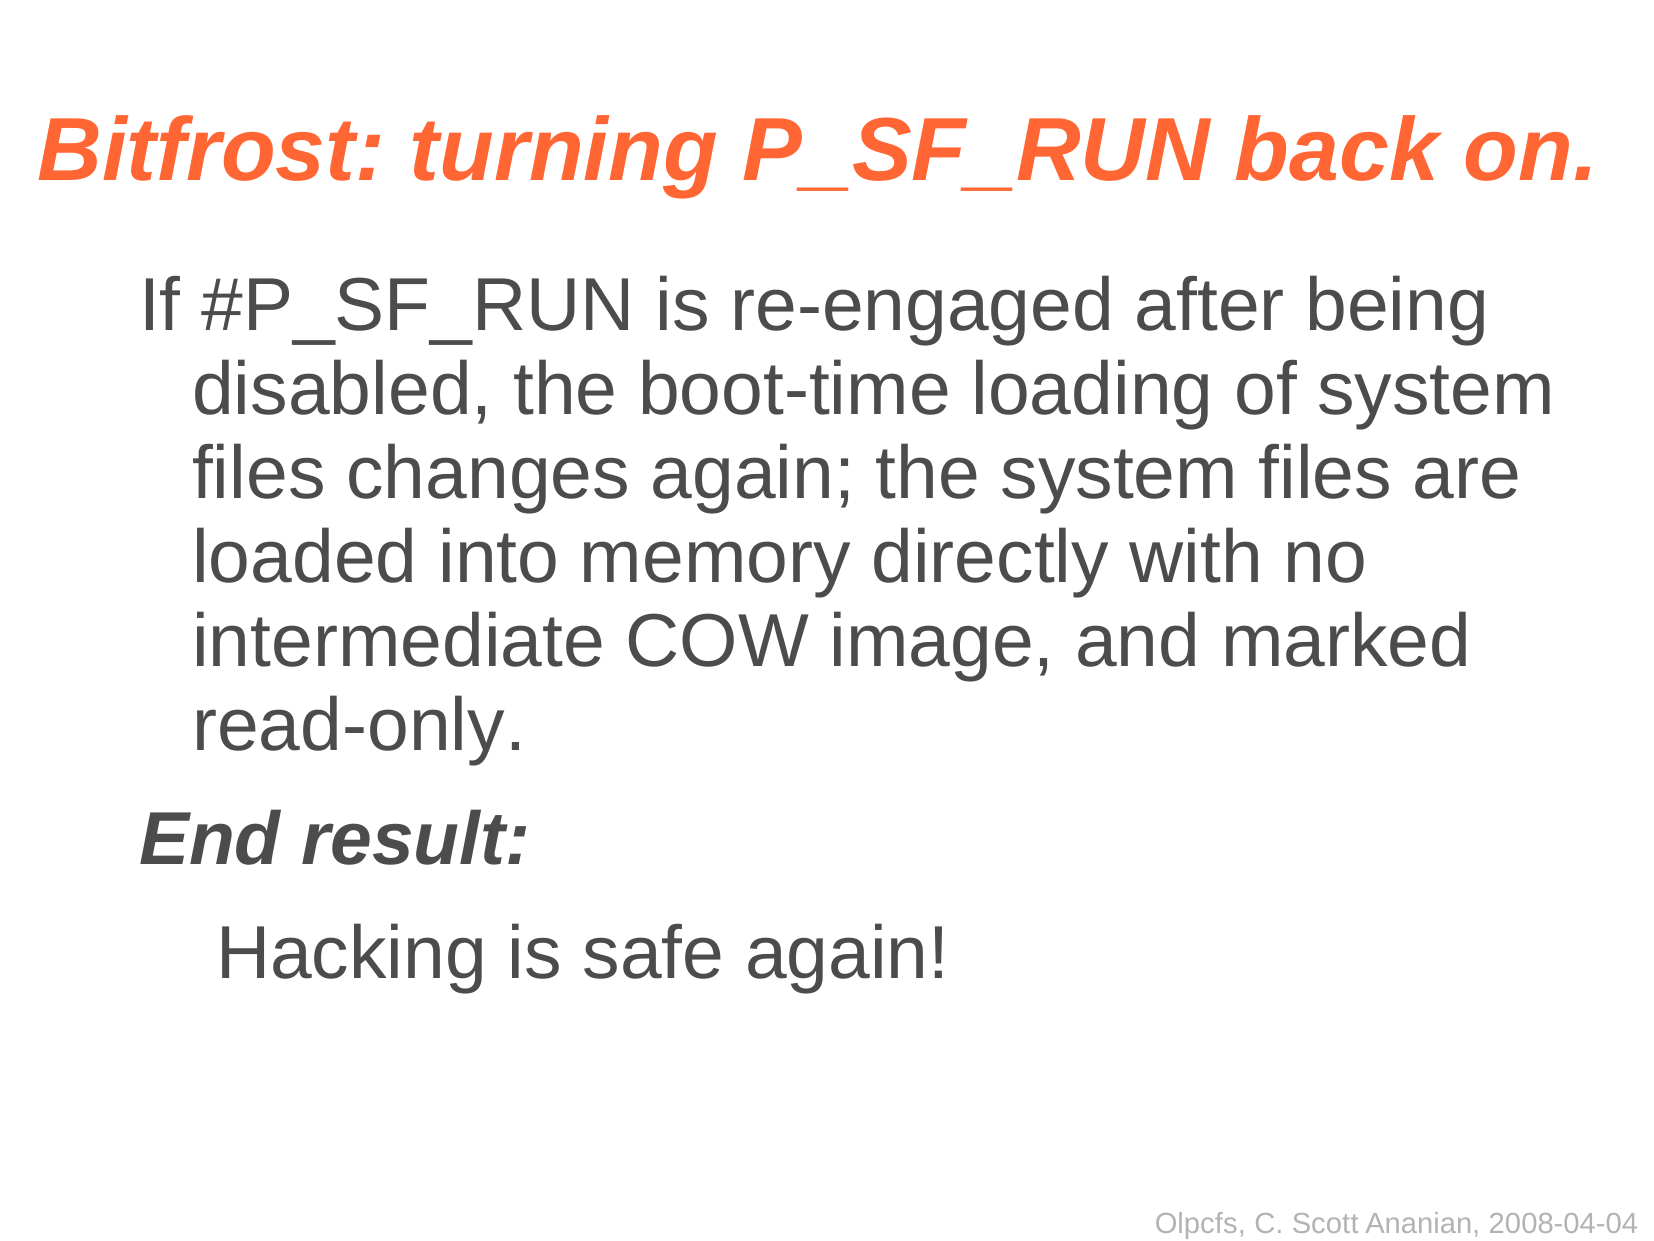

# Bitfrost: turning P_SF_RUN back on.
If #P_SF_RUN is re-engaged after being disabled, the boot-time loading of system files changes again; the system files are loaded into memory directly with no intermediate COW image, and marked read-only.
End result:
Hacking is safe again!